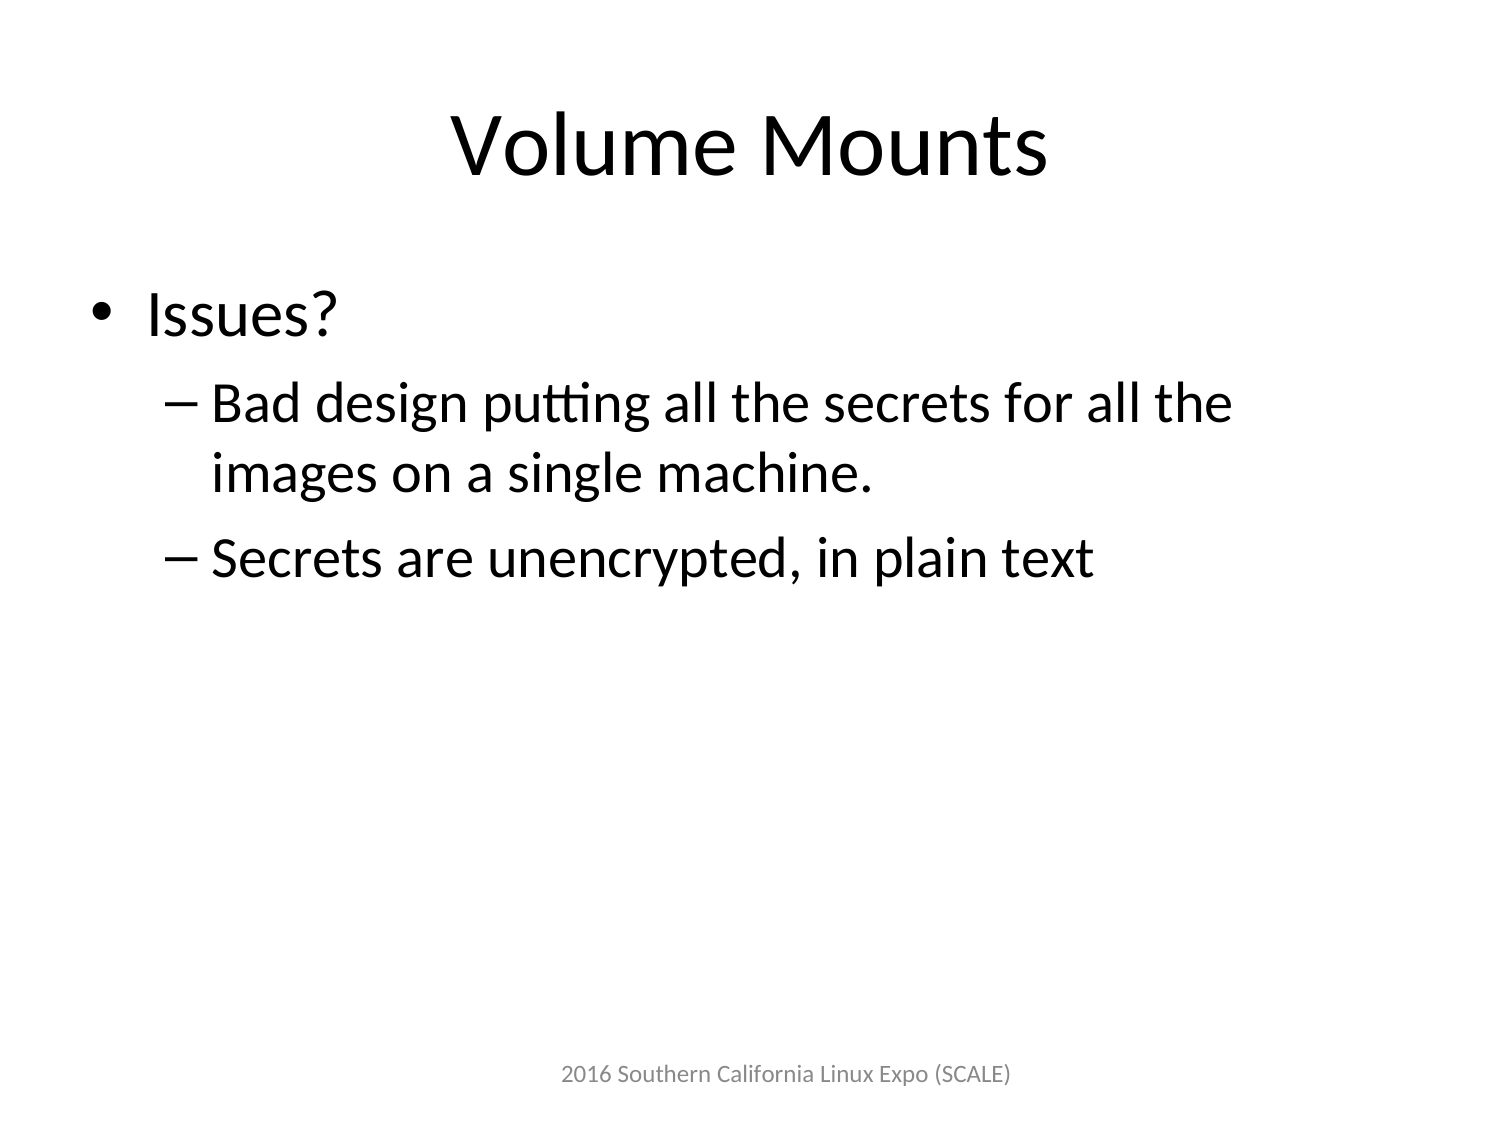

# Volume Mounts
Issues?
Bad design putting all the secrets for all the images on a single machine.
Secrets are unencrypted, in plain text
2016 Southern California Linux Expo (SCALE)